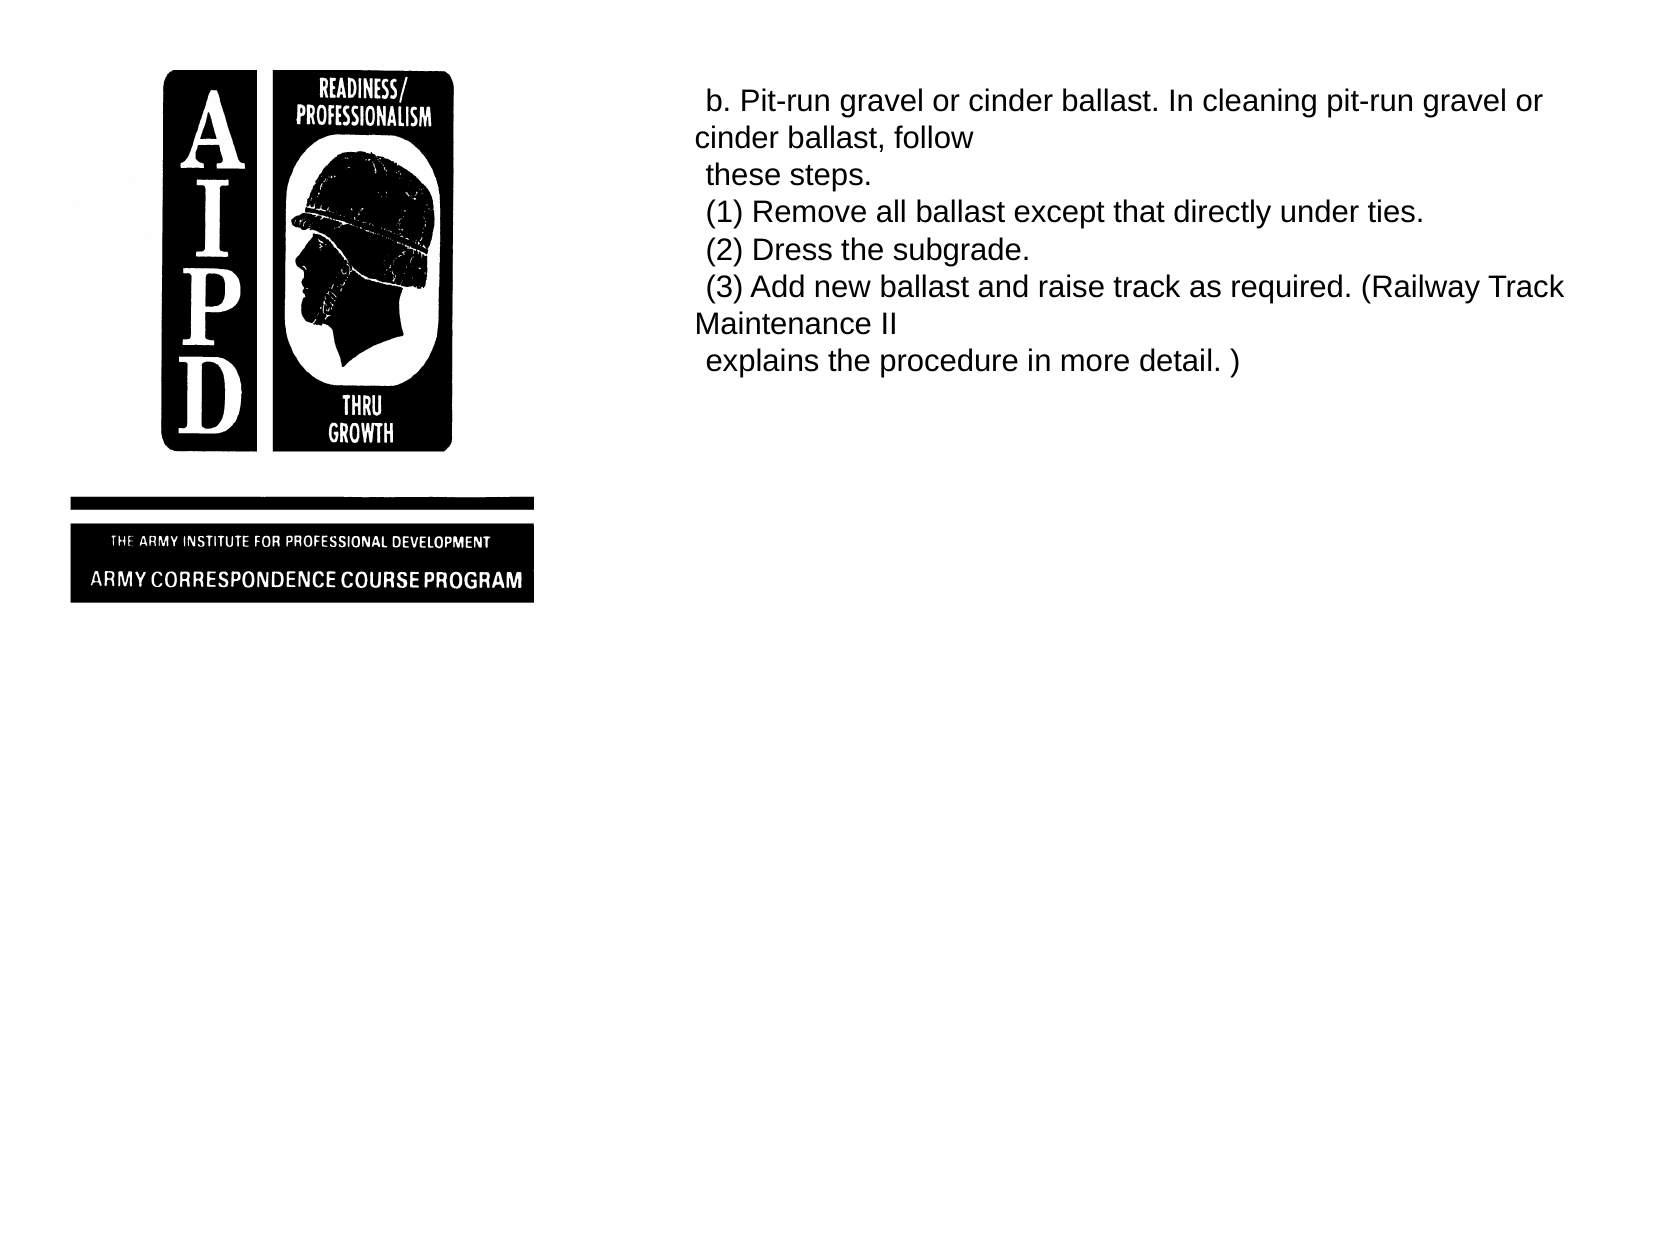

b. Pit-run gravel or cinder ballast. In cleaning pit-run gravel or cinder ballast, follow
these steps.
(1) Remove all ballast except that directly under ties.
(2) Dress the subgrade.
(3) Add new ballast and raise track as required. (Railway Track Maintenance II
explains the procedure in more detail. )